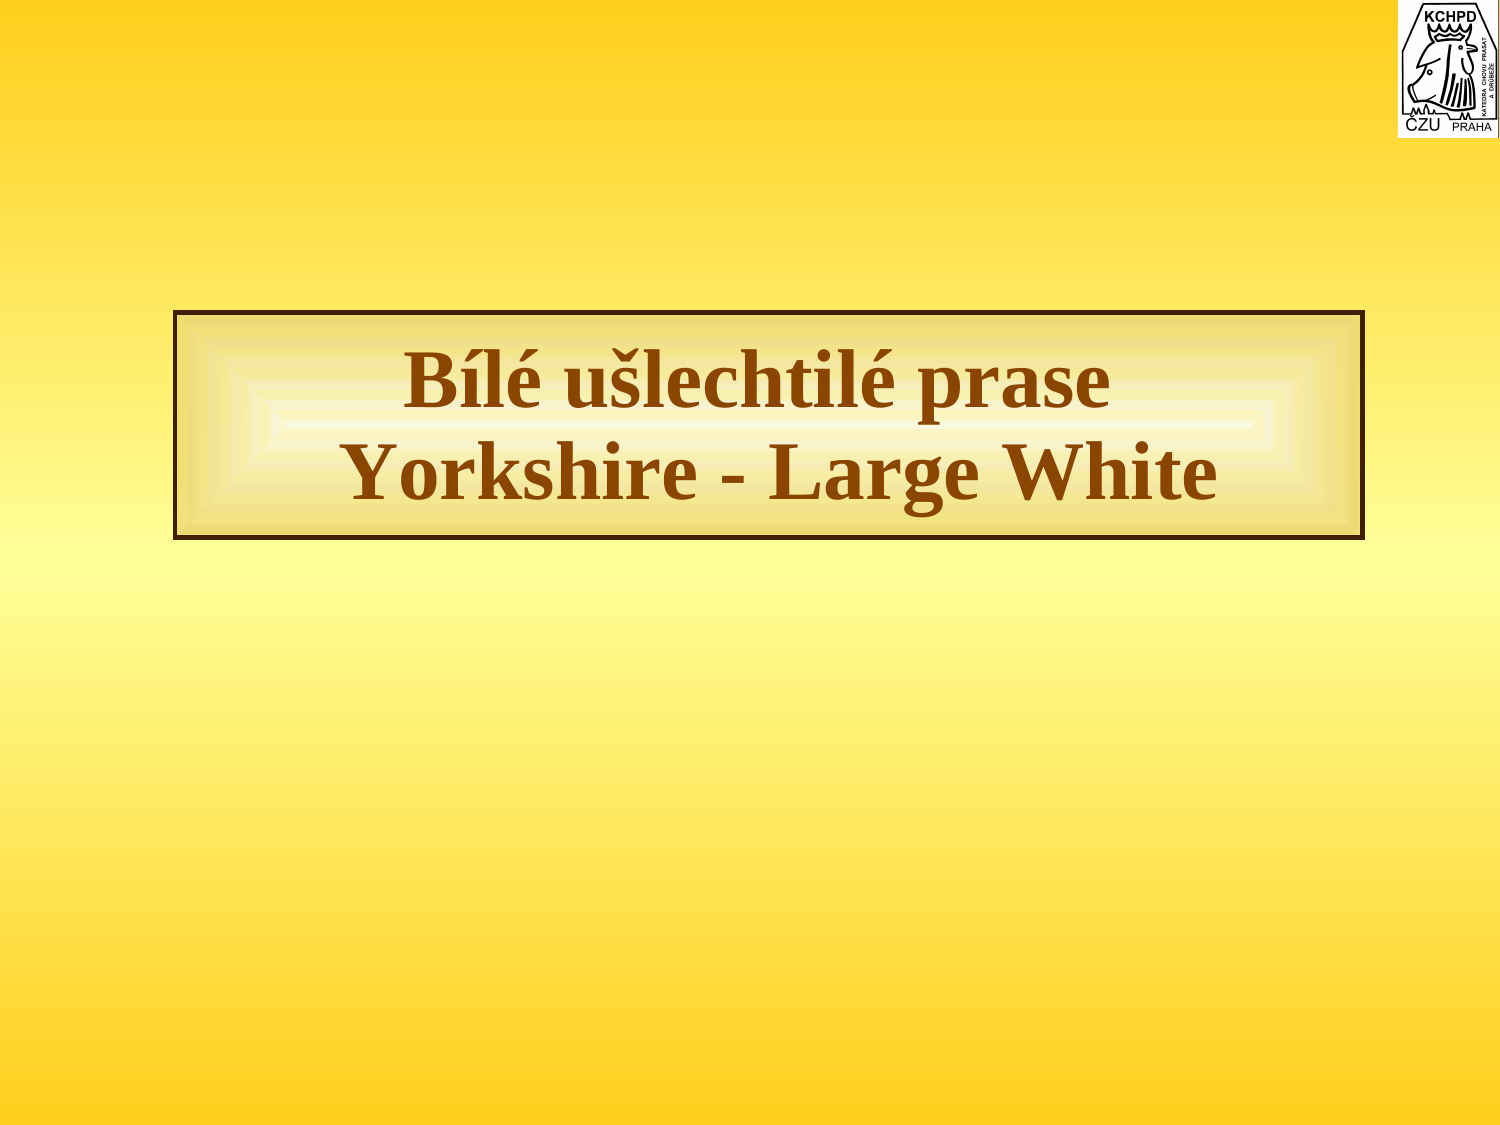

# Bílé ušlechtilé prase Yorkshire - Large White